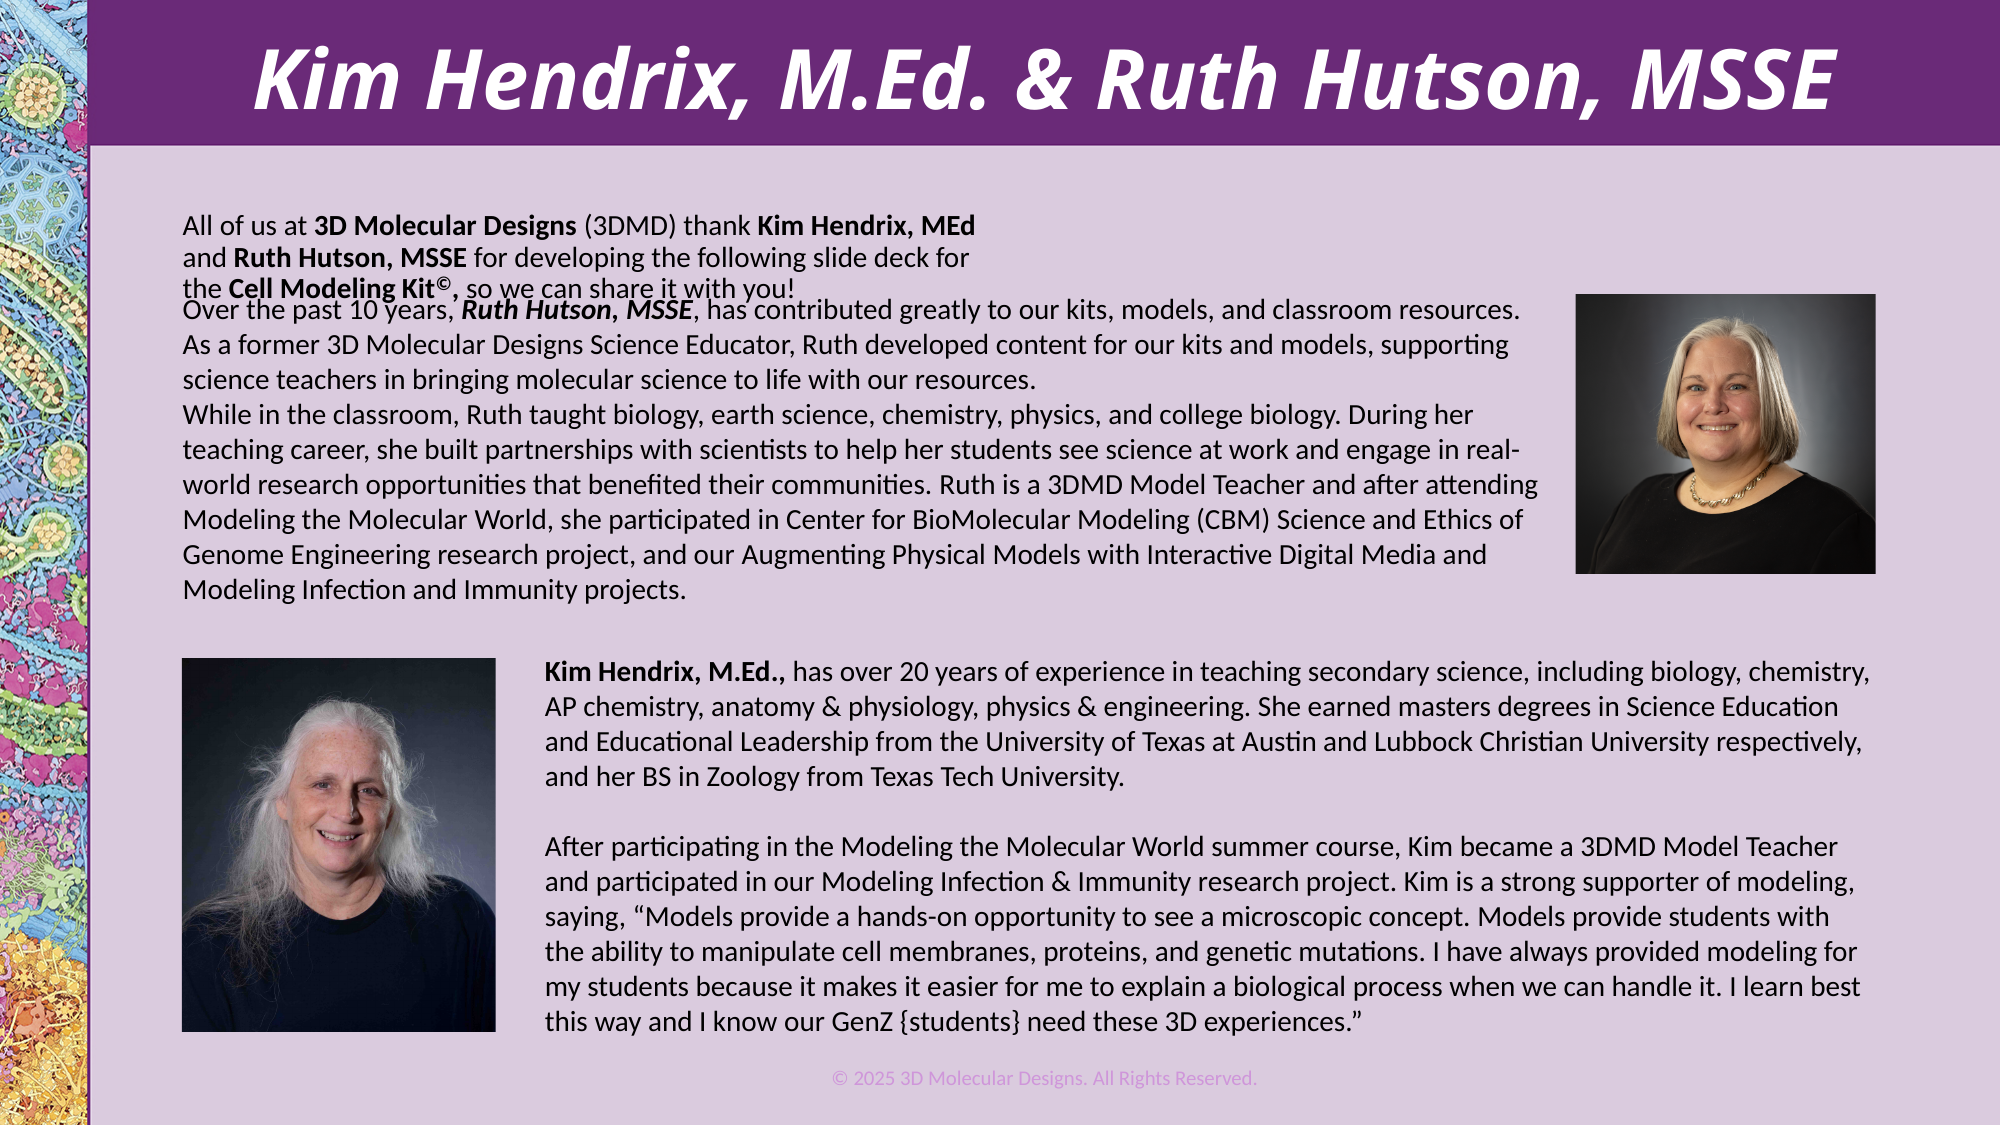

# Kim Hendrix, M.Ed. & Ruth Hutson, MSSE
All of us at 3D Molecular Designs (3DMD) thank Kim Hendrix, MEd and Ruth Hutson, MSSE for developing the following slide deck for the Cell Modeling Kit©, so we can share it with you!
Over the past 10 years, Ruth Hutson, MSSE, has contributed greatly to our kits, models, and classroom resources. As a former 3D Molecular Designs Science Educator, Ruth developed content for our kits and models, supporting science teachers in bringing molecular science to life with our resources.
While in the classroom, Ruth taught biology, earth science, chemistry, physics, and college biology. During her teaching career, she built partnerships with scientists to help her students see science at work and engage in real-world research opportunities that benefited their communities. Ruth is a 3DMD Model Teacher and after attending Modeling the Molecular World, she participated in Center for BioMolecular Modeling (CBM) Science and Ethics of Genome Engineering research project, and our Augmenting Physical Models with Interactive Digital Media and Modeling Infection and Immunity projects.
Kim Hendrix, M.Ed., has over 20 years of experience in teaching secondary science, including biology, chemistry, AP chemistry, anatomy & physiology, physics & engineering. She earned masters degrees in Science Education and Educational Leadership from the University of Texas at Austin and Lubbock Christian University respectively, and her BS in Zoology from Texas Tech University.
After participating in the Modeling the Molecular World summer course, Kim became a 3DMD Model Teacher and participated in our Modeling Infection & Immunity research project. Kim is a strong supporter of modeling, saying, “Models provide a hands-on opportunity to see a microscopic concept. Models provide students with the ability to manipulate cell membranes, proteins, and genetic mutations. I have always provided modeling for my students because it makes it easier for me to explain a biological process when we can handle it. I learn best this way and I know our GenZ {students} need these 3D experiences.”